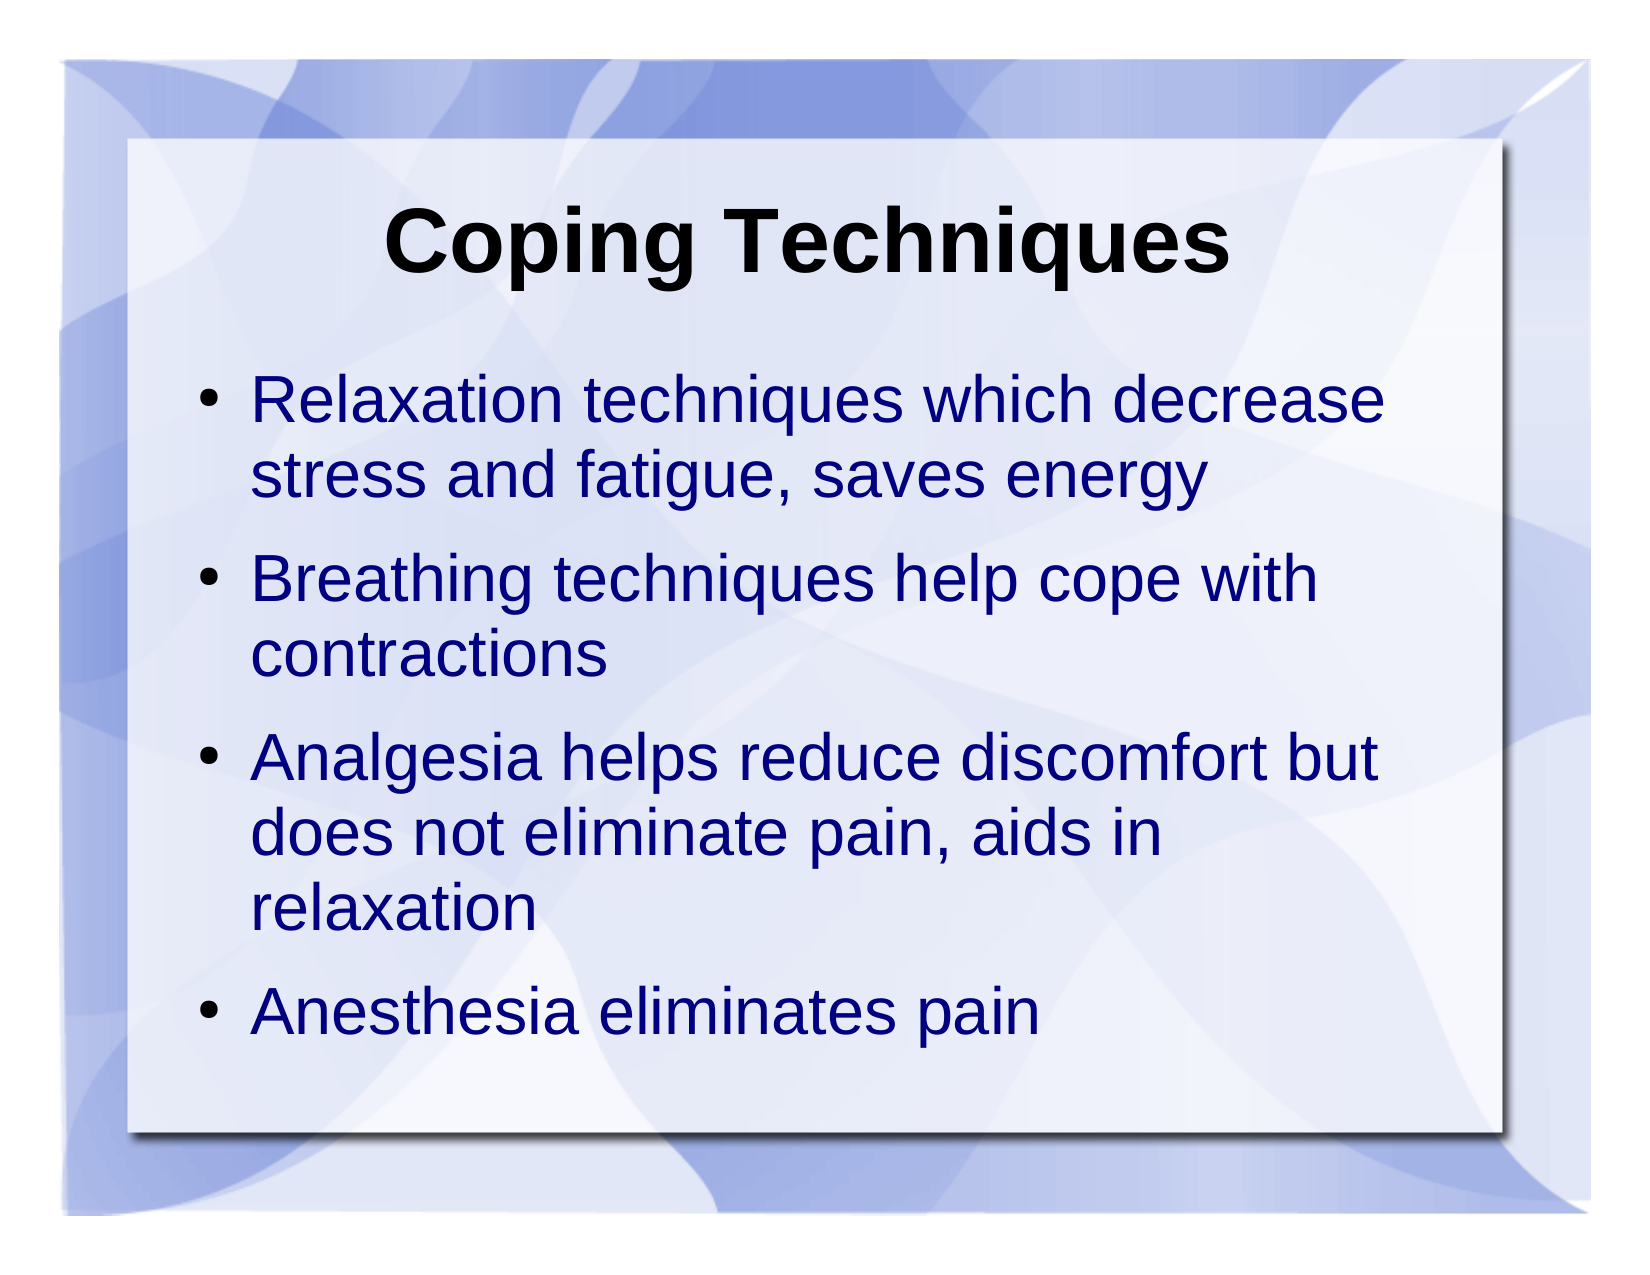

# Coping Techniques
Relaxation techniques which decrease stress and fatigue, saves energy
Breathing techniques help cope with contractions
Analgesia helps reduce discomfort but does not eliminate pain, aids in relaxation
Anesthesia eliminates pain